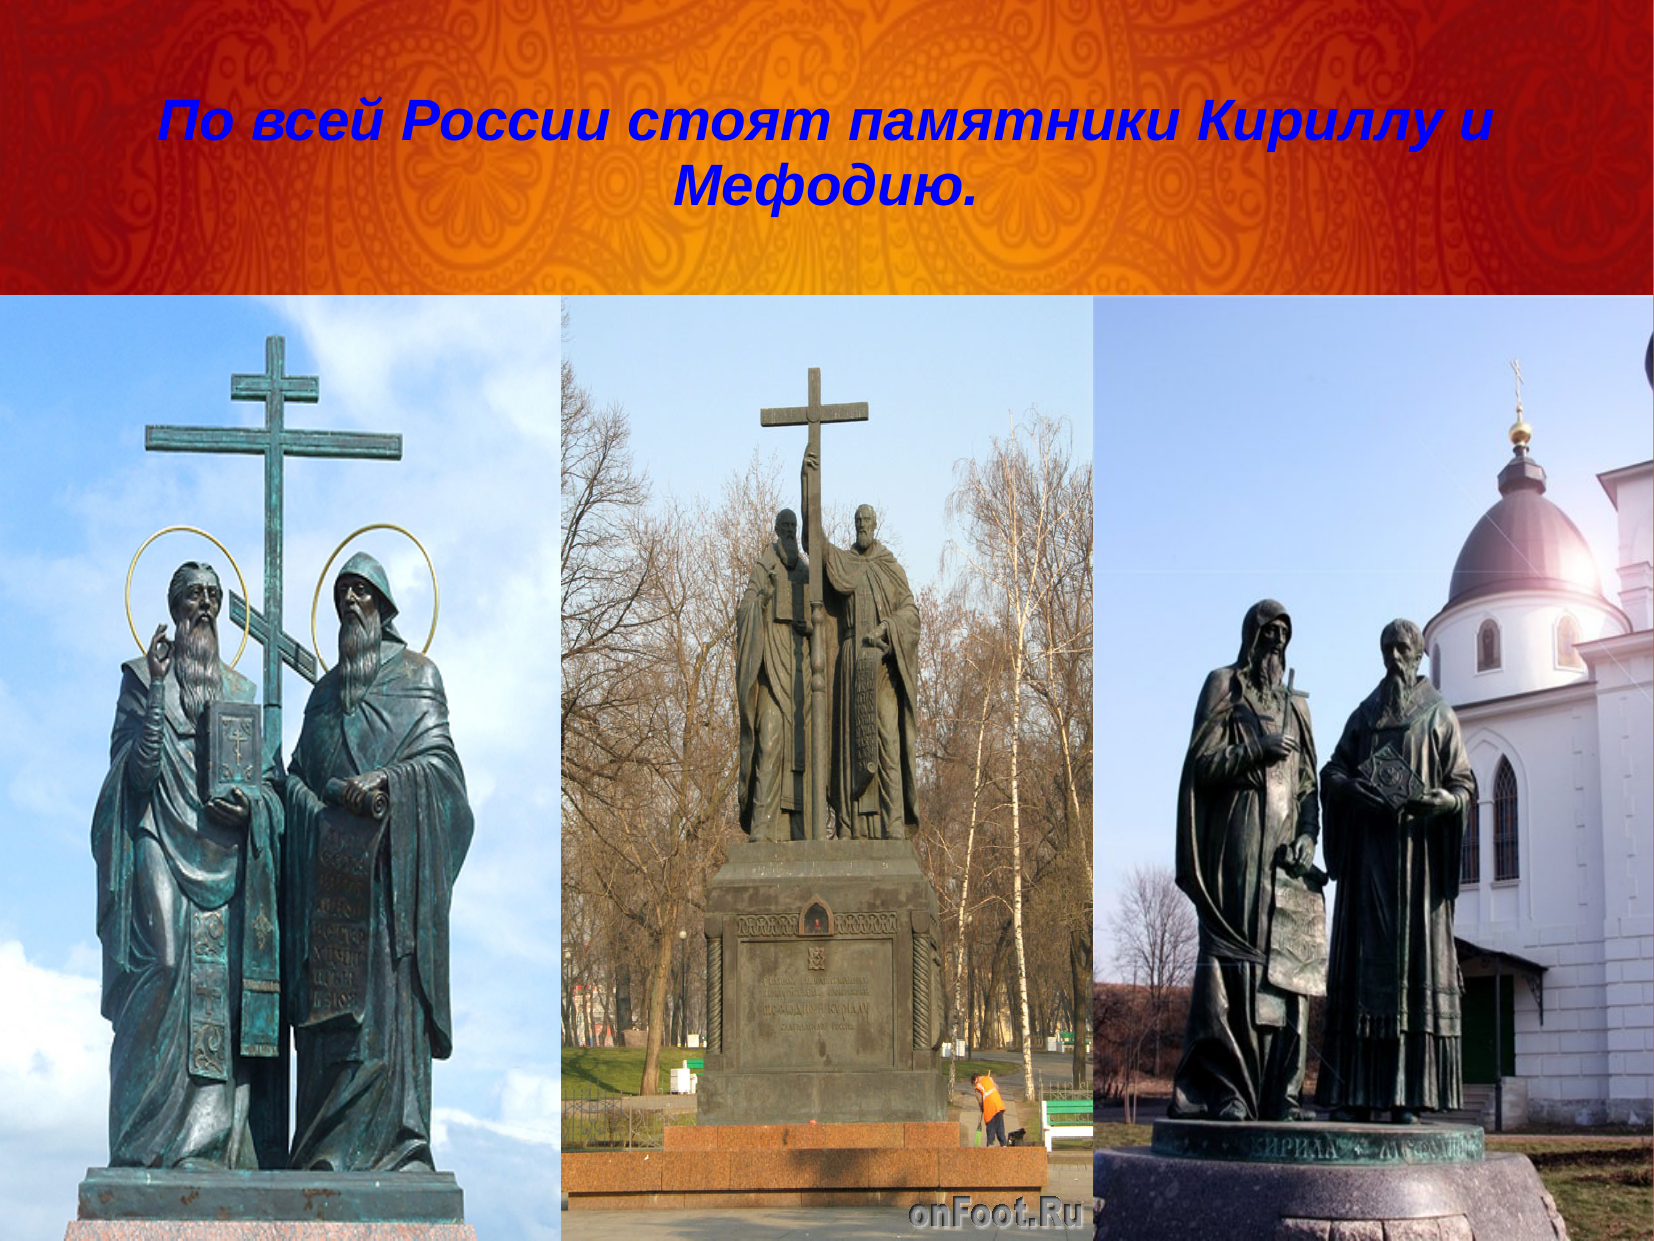

# По всей России стоят памятники Кириллу и Мефодию.